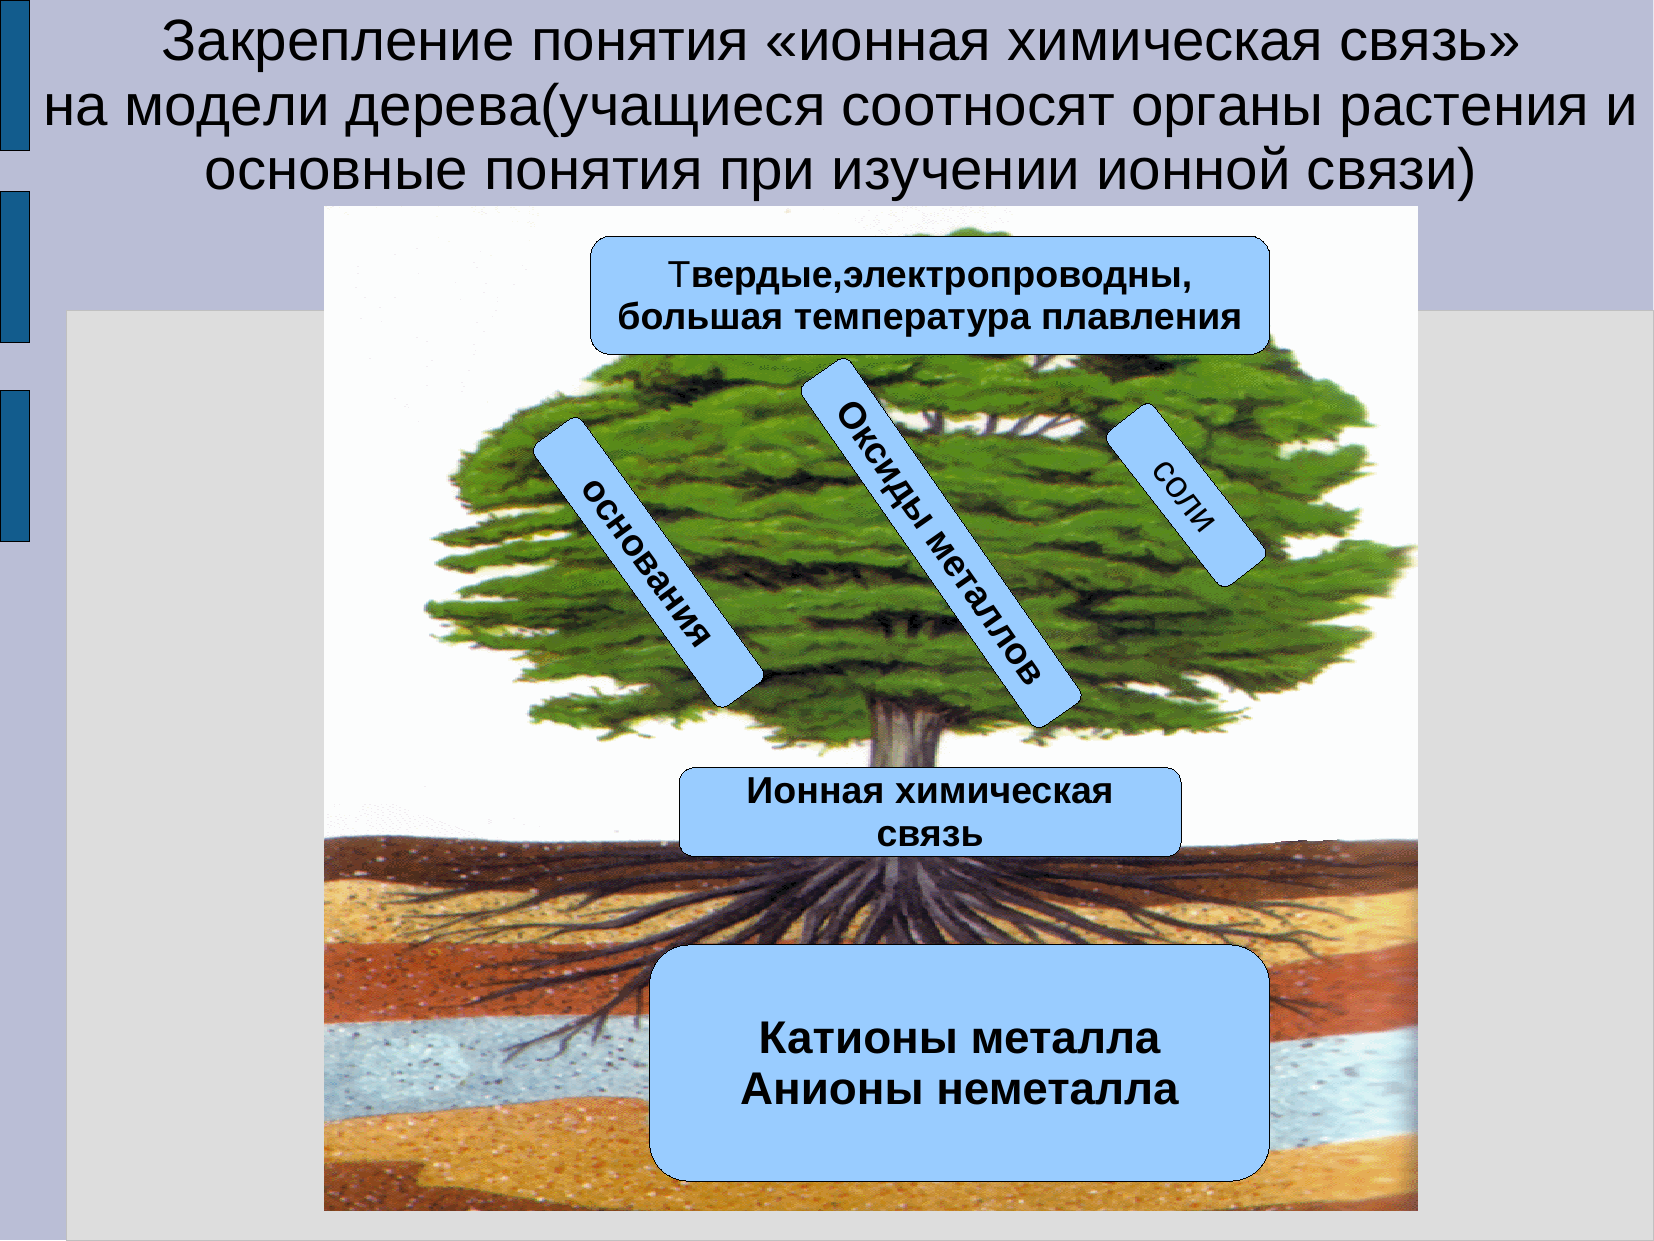

# Закрепление понятия «ионная химическая связь» на модели дерева(учащиеся соотносят органы растения и основные понятия при изучении ионной связи)
Твердые,электропроводны,
большая температура плавления
соли
Оксиды металлов
основания
Ионная химическая
связь
Катионы металла
Анионы неметалла